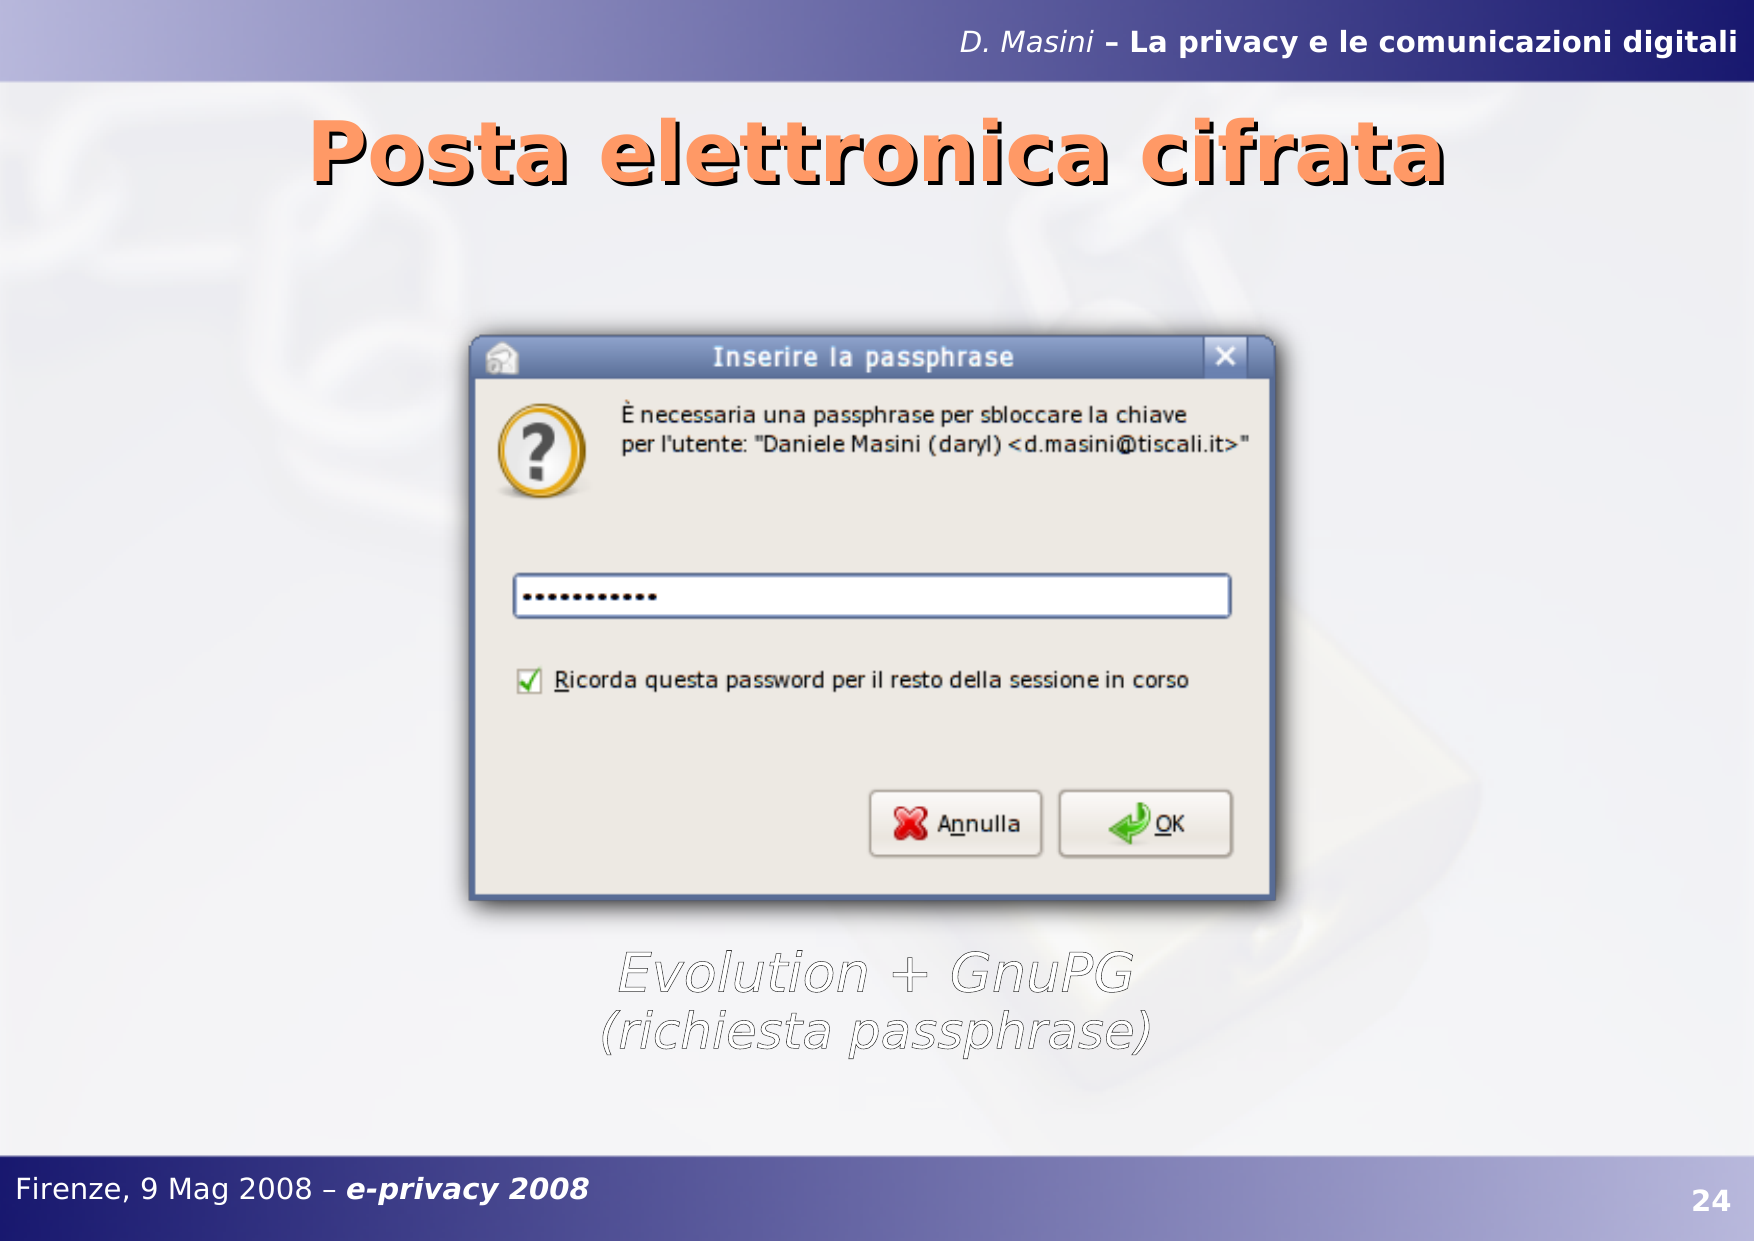

# Posta elettronica cifrata
Evolution + GnuPG
(richiesta passphrase)